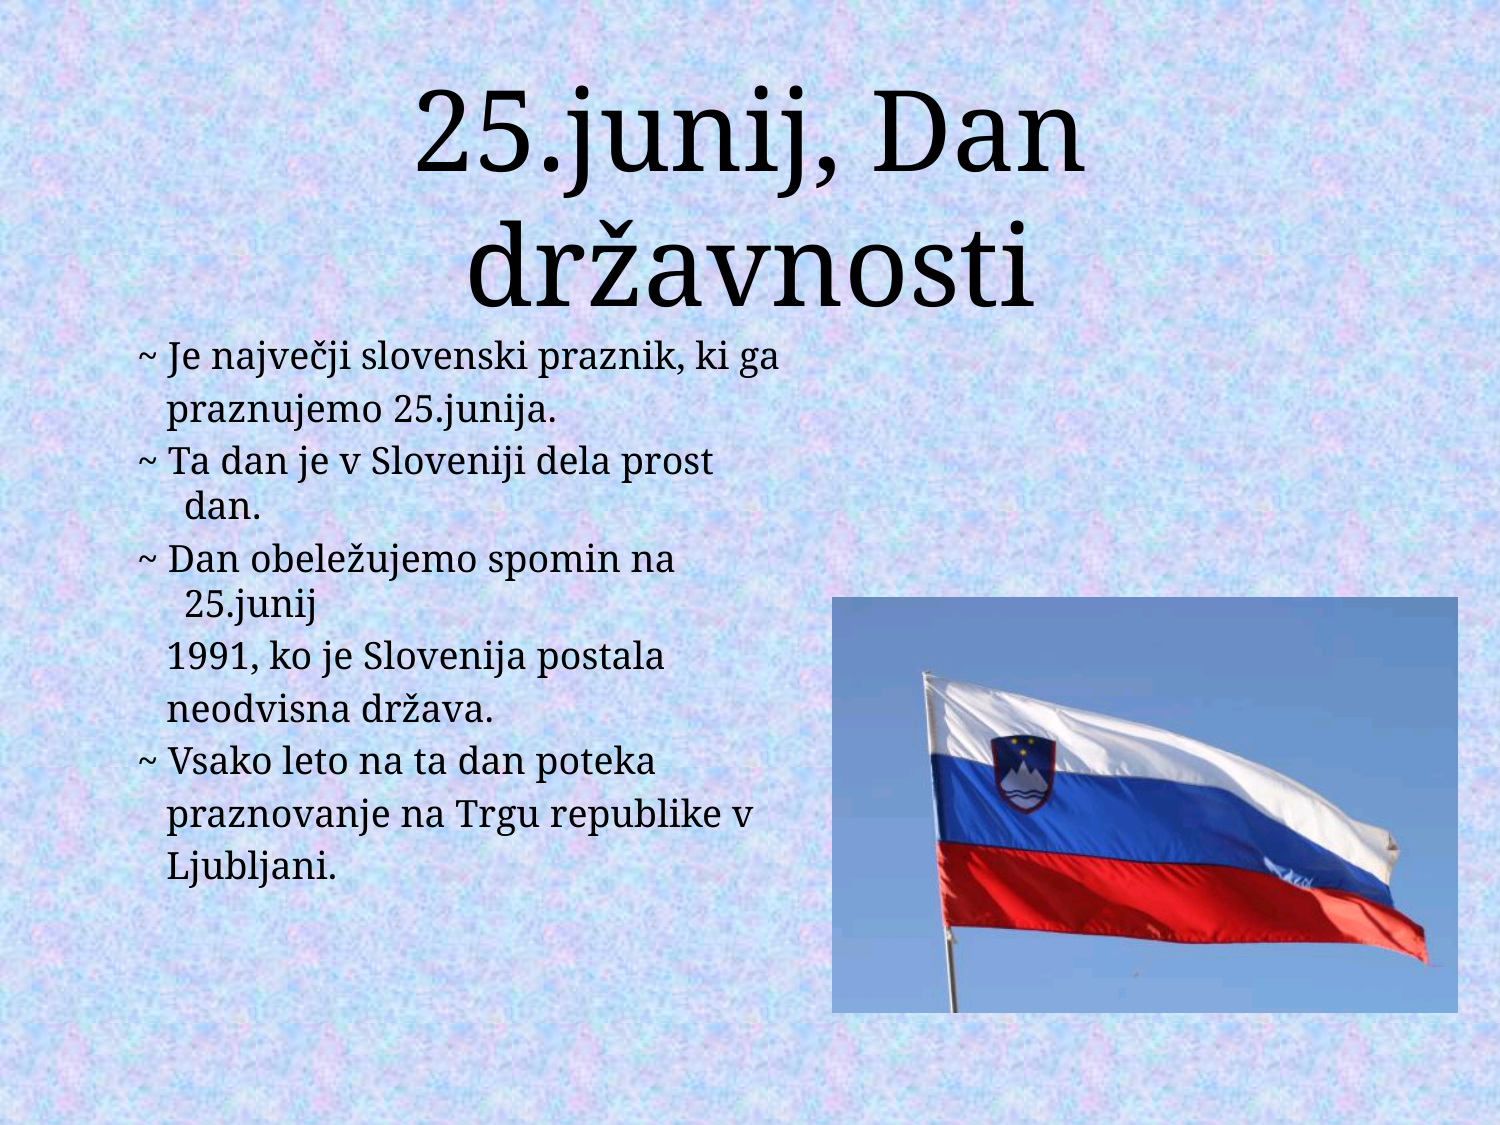

# 25.junij, Dan državnosti
 ~ Je največji slovenski praznik, ki ga
 praznujemo 25.junija.
 ~ Ta dan je v Sloveniji dela prost dan.
 ~ Dan obeležujemo spomin na 25.junij
 1991, ko je Slovenija postala
 neodvisna država.
 ~ Vsako leto na ta dan poteka
 praznovanje na Trgu republike v
 Ljubljani.